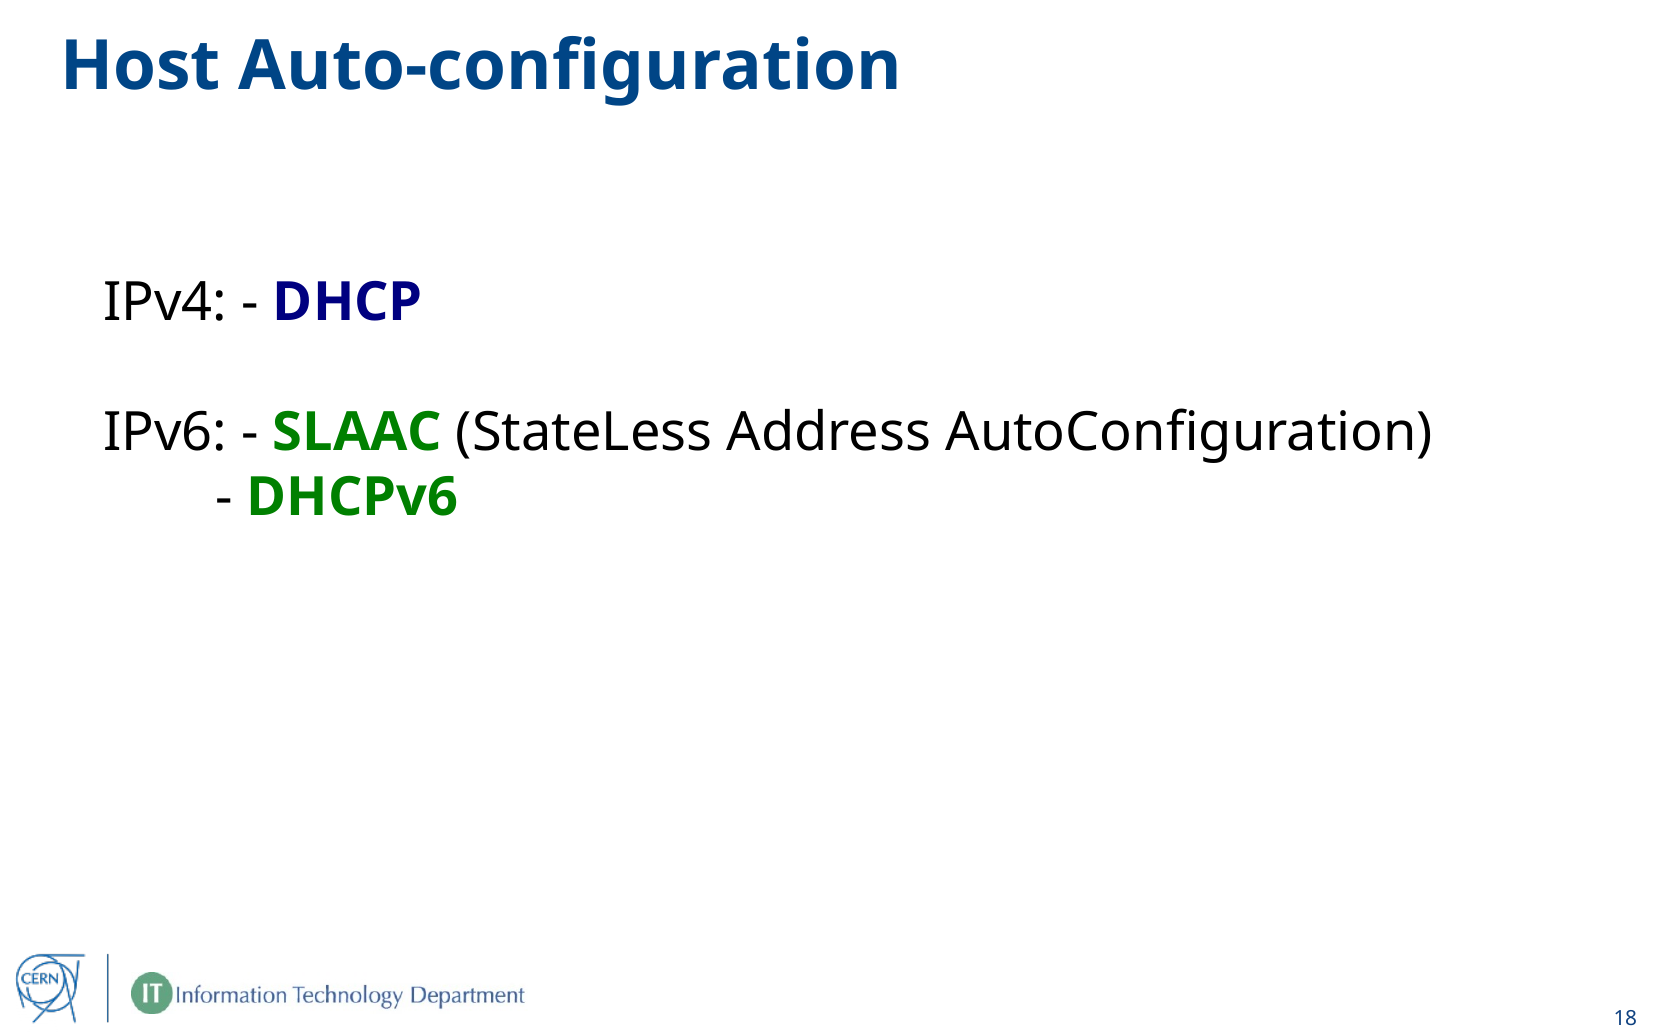

# Host Auto-configuration
IPv4: - DHCP
IPv6: - SLAAC (StateLess Address AutoConfiguration)
 - DHCPv6